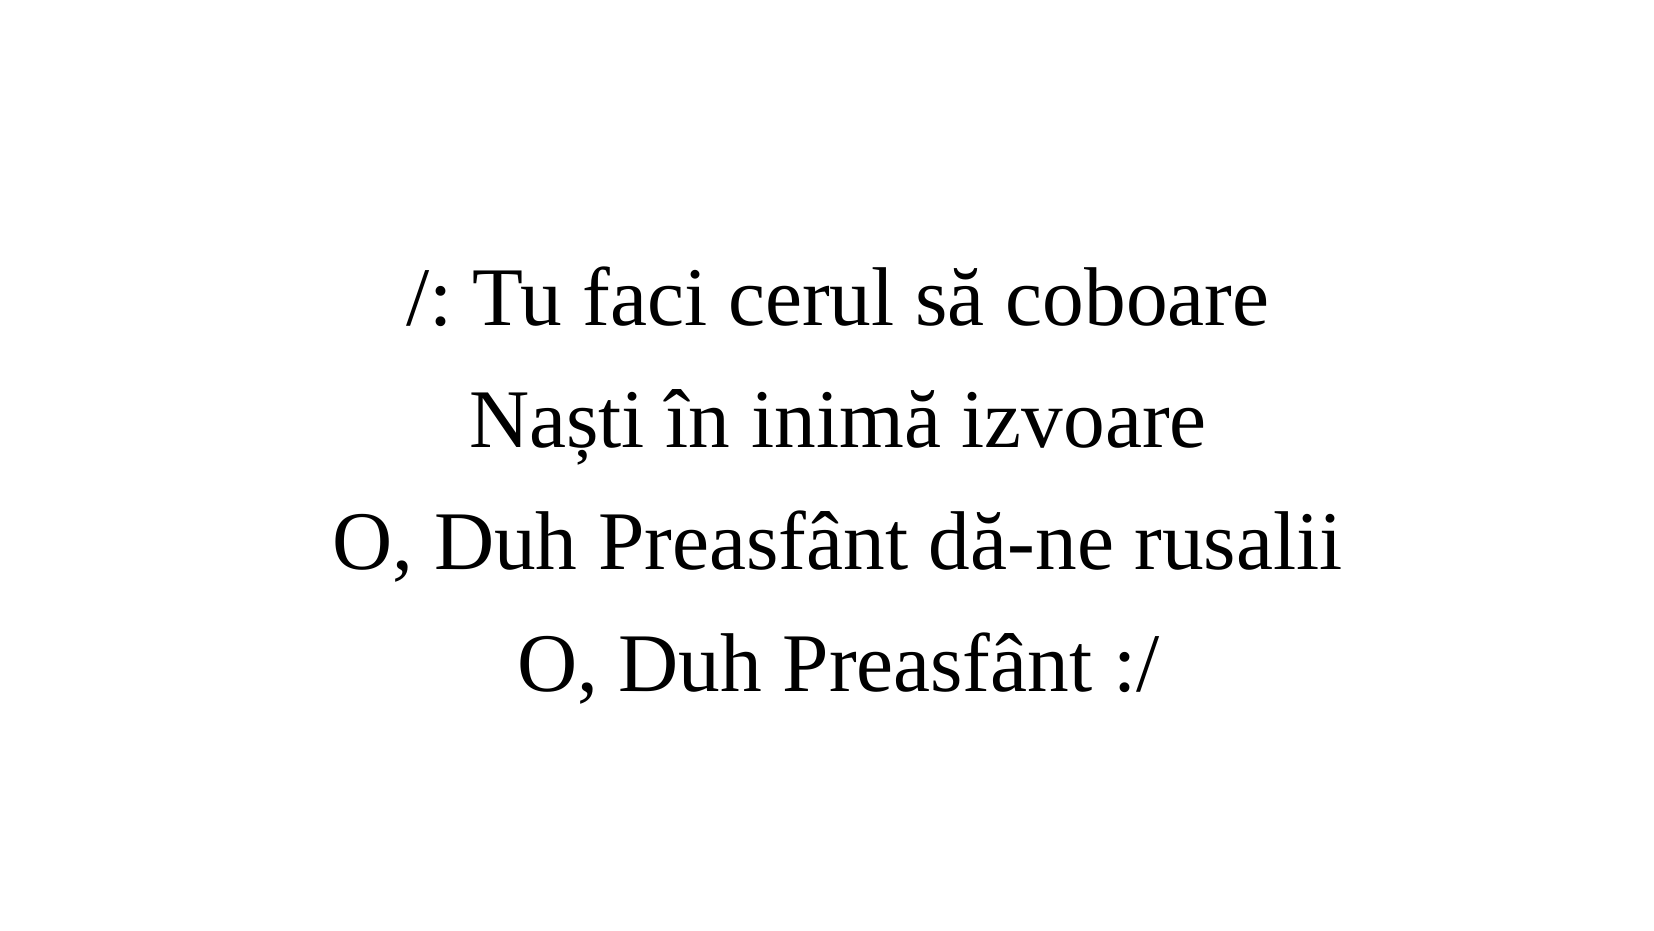

# /: Tu faci cerul să coboare
Naști în inimă izvoare
O, Duh Preasfânt dă-ne rusalii
O, Duh Preasfânt :/